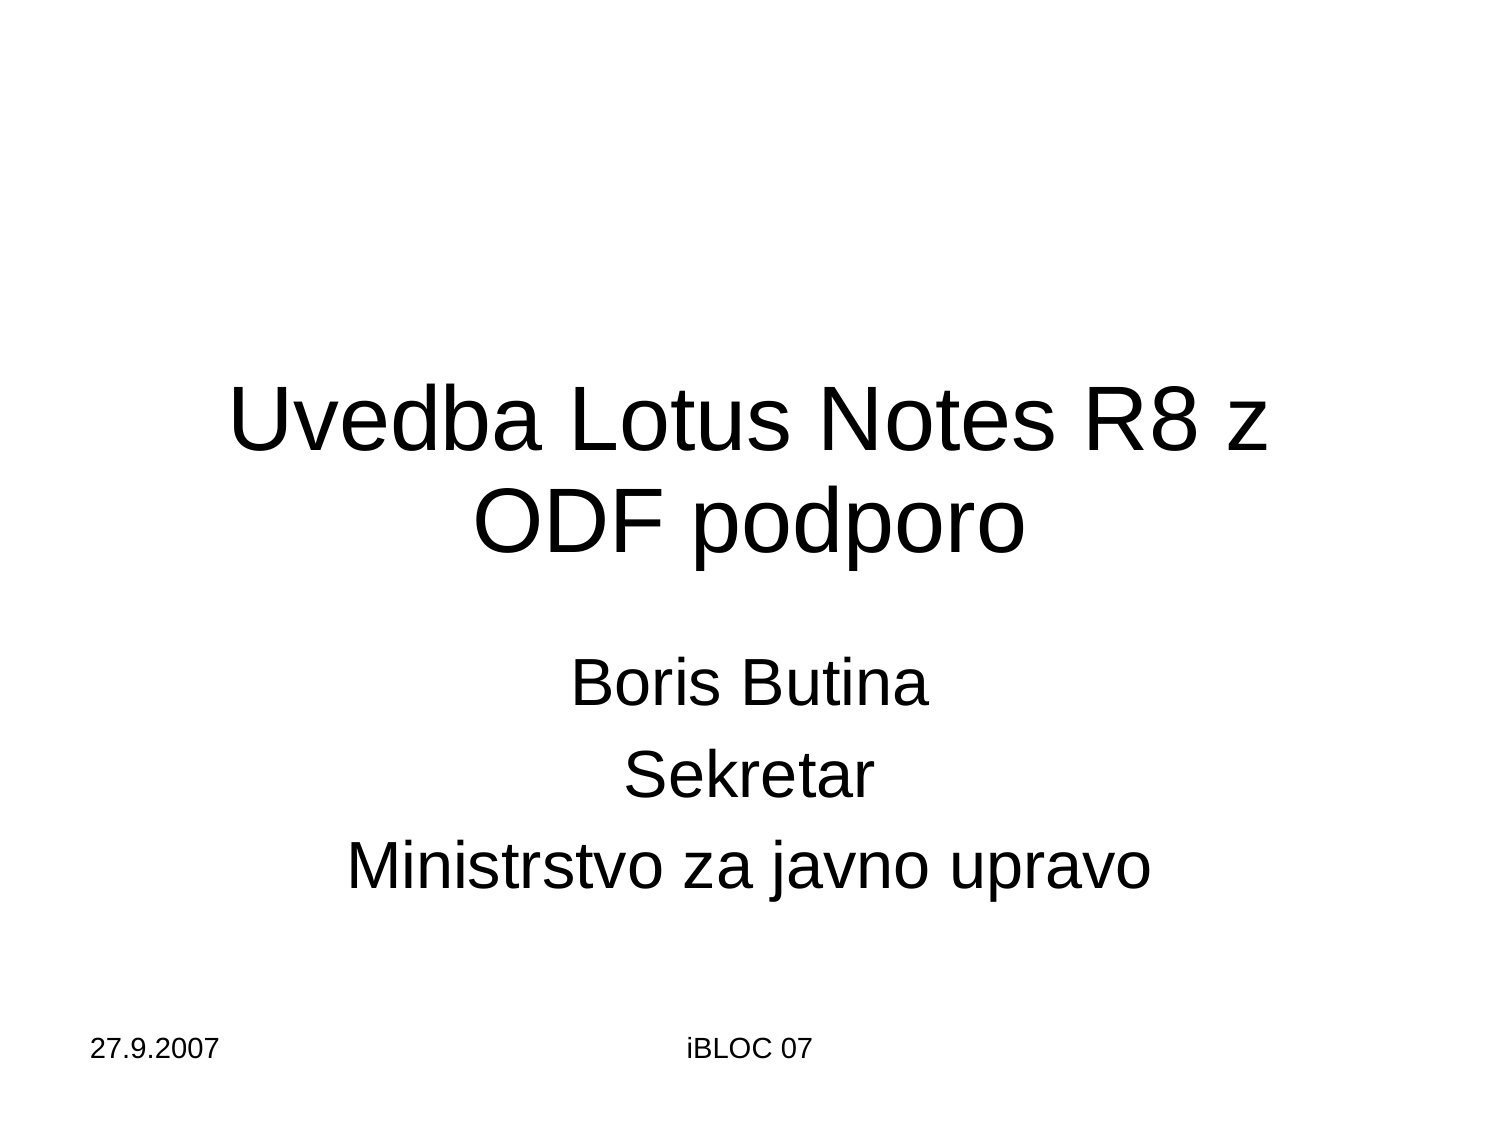

# Uvedba Lotus Notes R8 z ODF podporo
Boris Butina
Sekretar
Ministrstvo za javno upravo